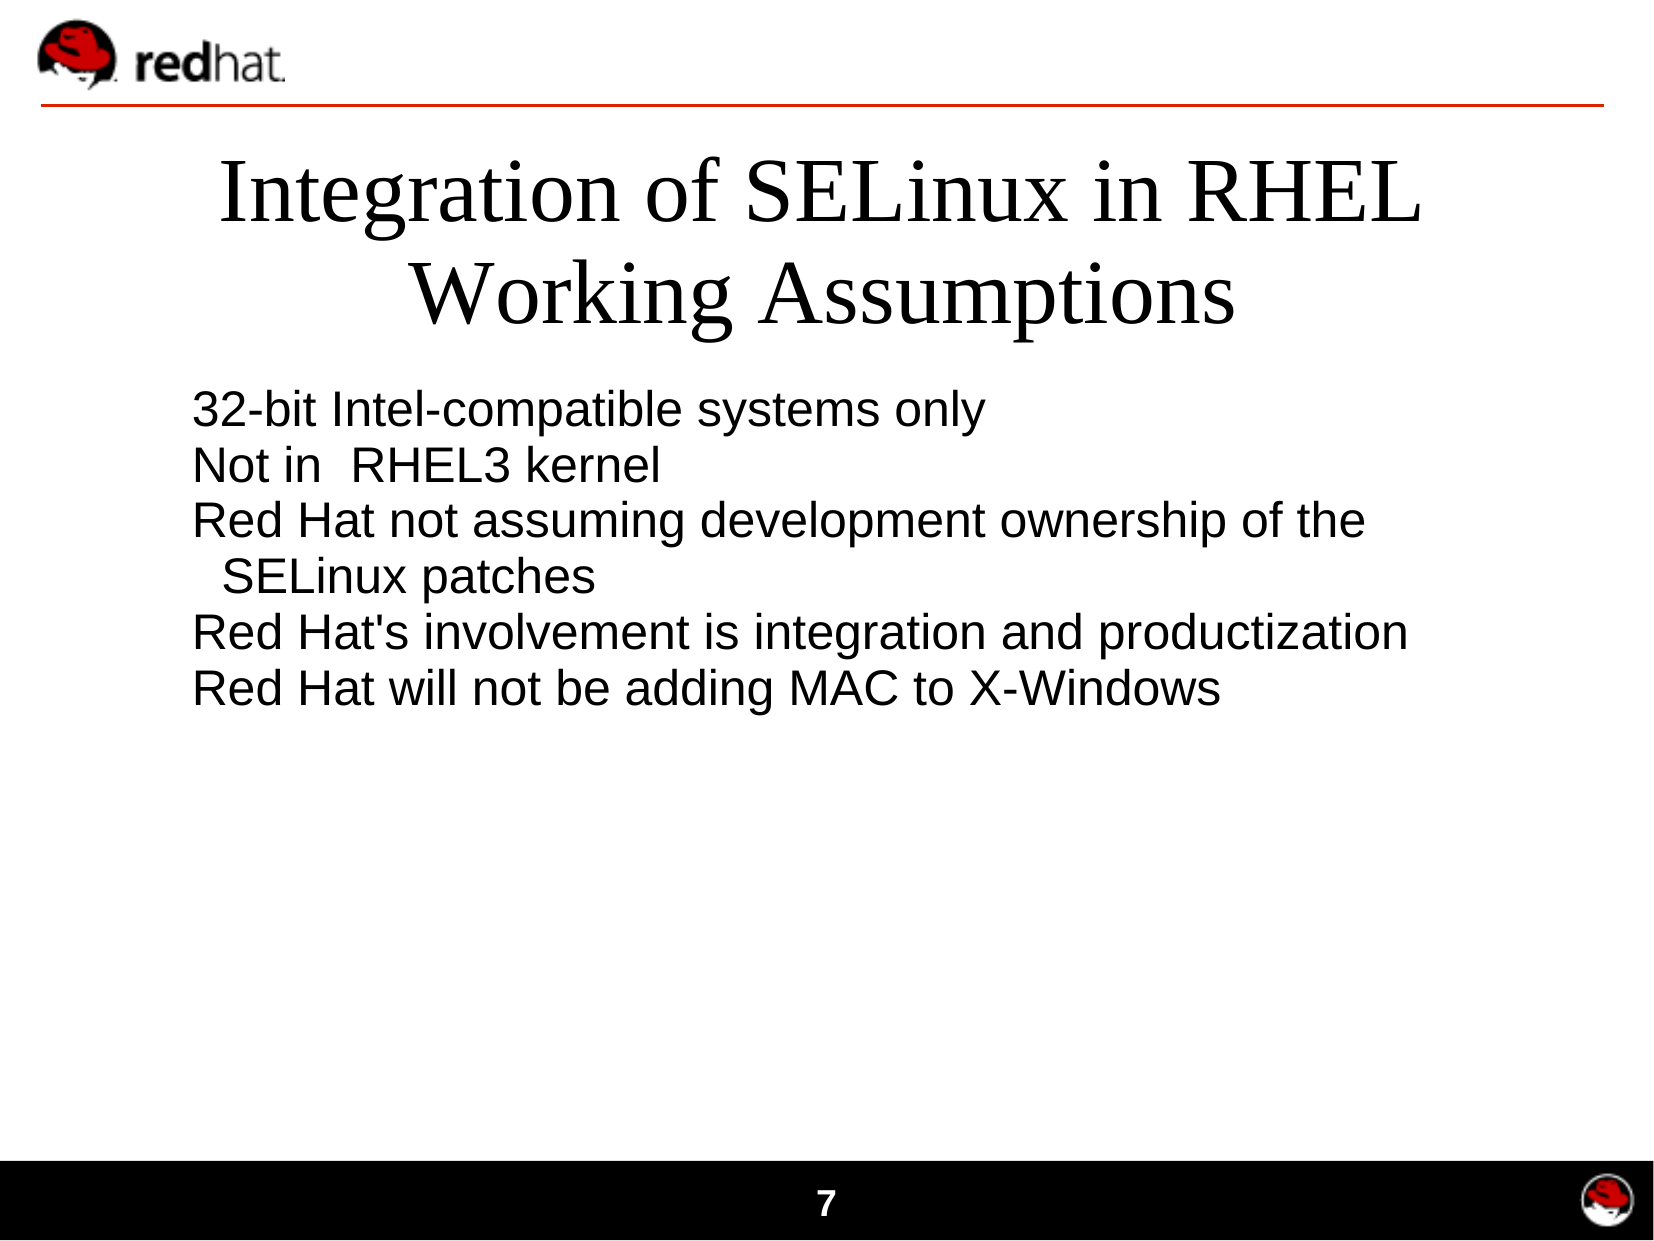

# Integration of SELinux in RHEL Working Assumptions
32-bit Intel-compatible systems only
Not in RHEL3 kernel
Red Hat not assuming development ownership of the SELinux patches
Red Hat's involvement is integration and productization
Red Hat will not be adding MAC to X-Windows